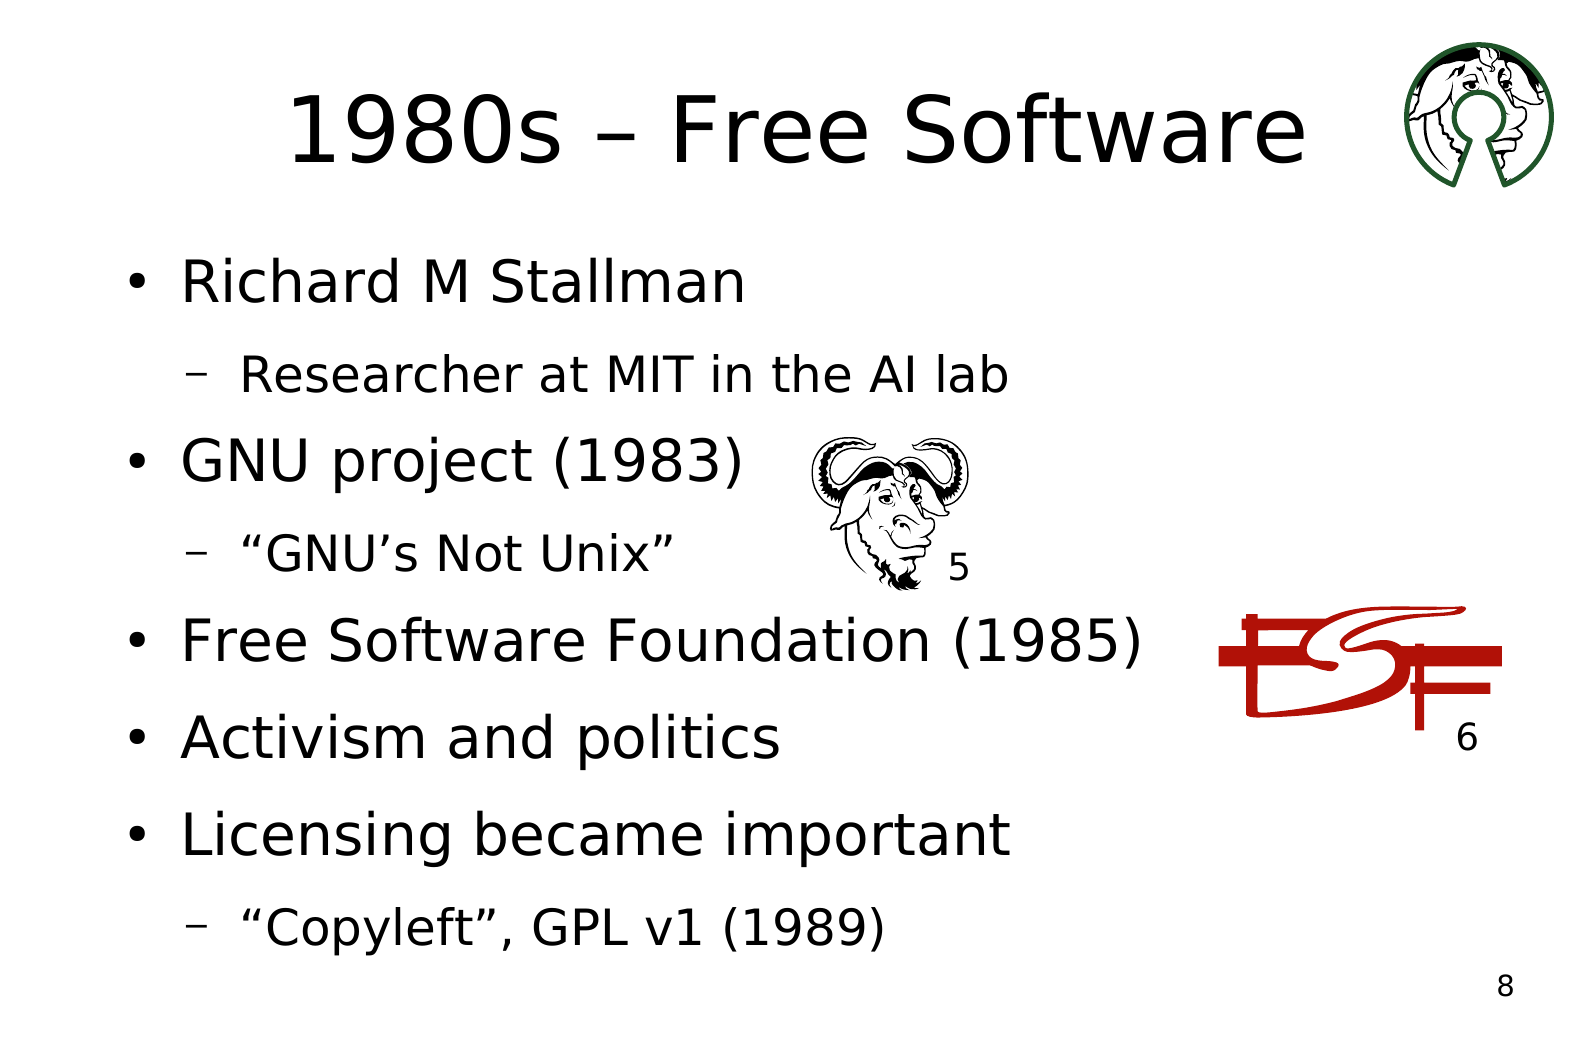

# 1980s – Free Software
Richard M Stallman
Researcher at MIT in the AI lab
GNU project (1983)
“GNU’s Not Unix”
Free Software Foundation (1985)
Activism and politics
Licensing became important
“Copyleft”, GPL v1 (1989)
5
6
8